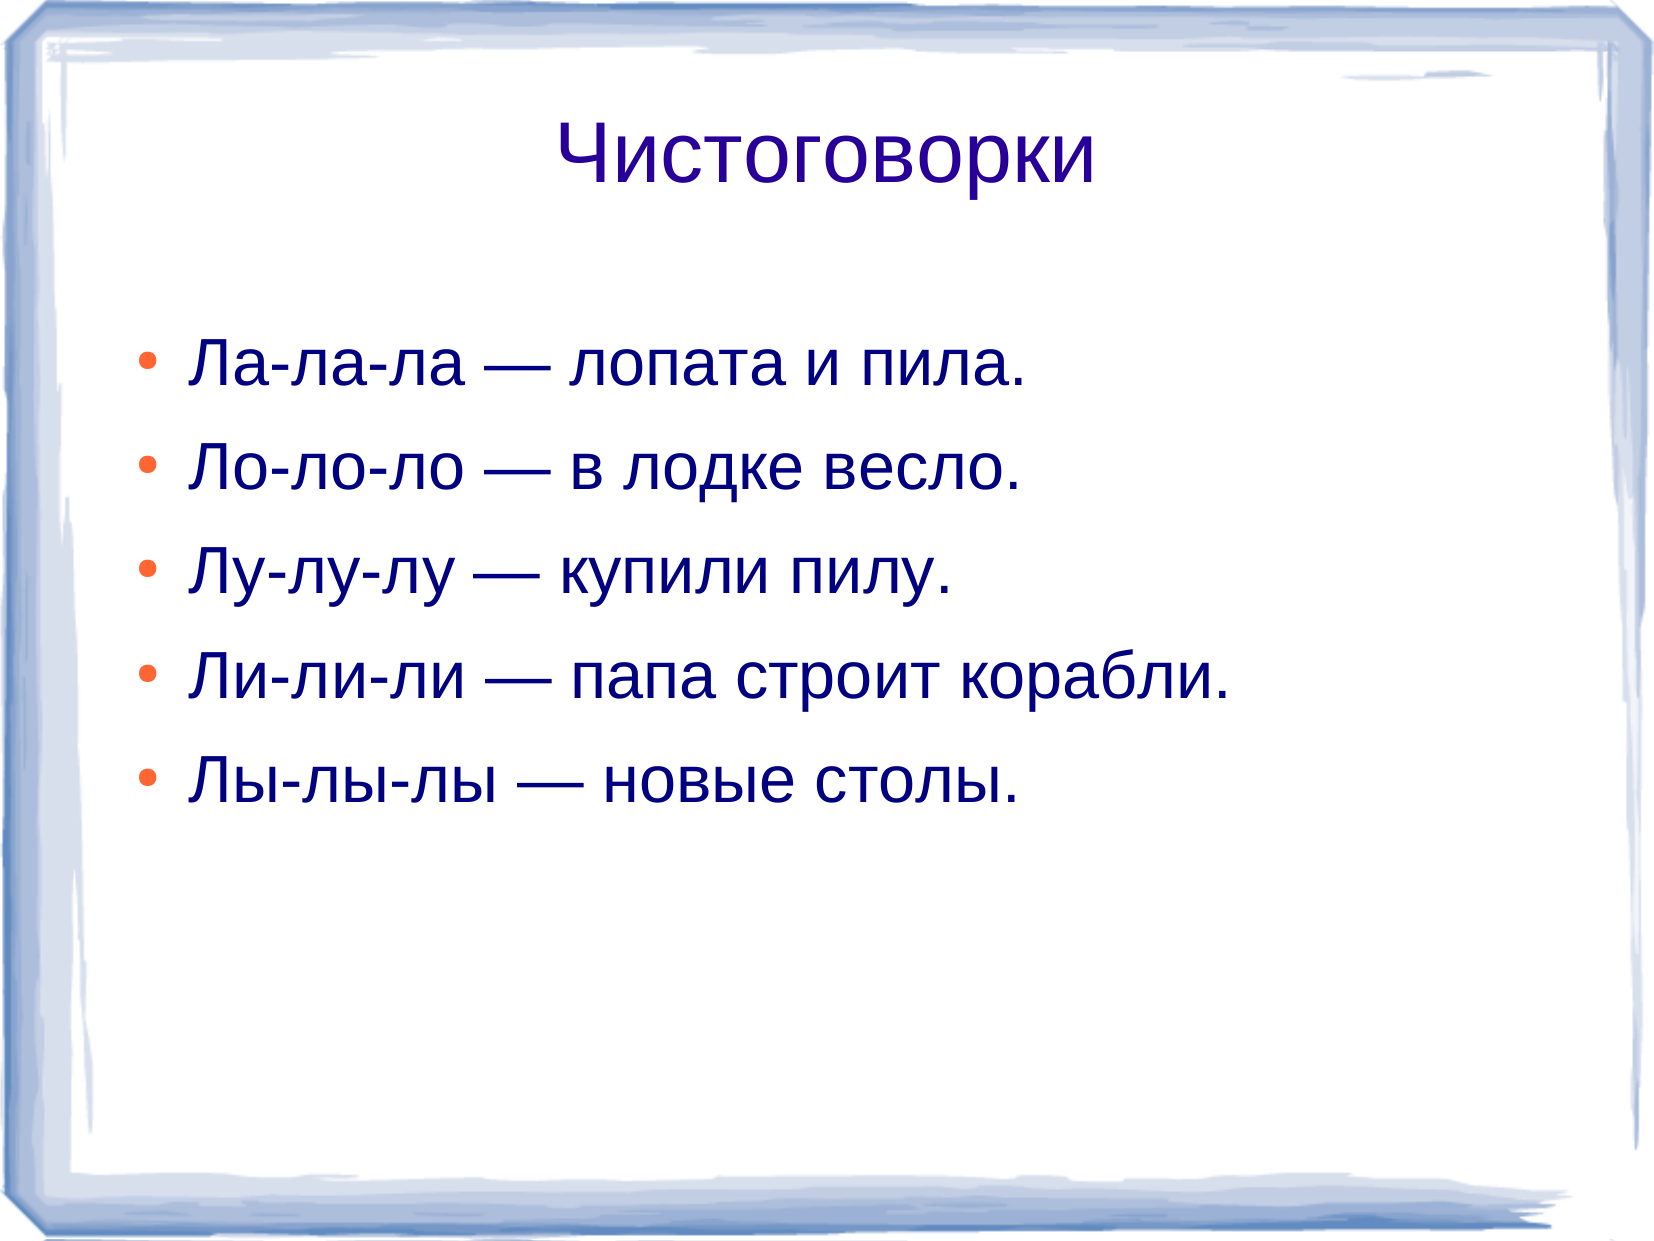

# Чистоговорки
Ла-ла-ла — лопата и пила.
Ло-ло-ло — в лодке весло.
Лу-лу-лу — купили пилу.
Ли-ли-ли — папа строит корабли.
Лы-лы-лы — новые столы.